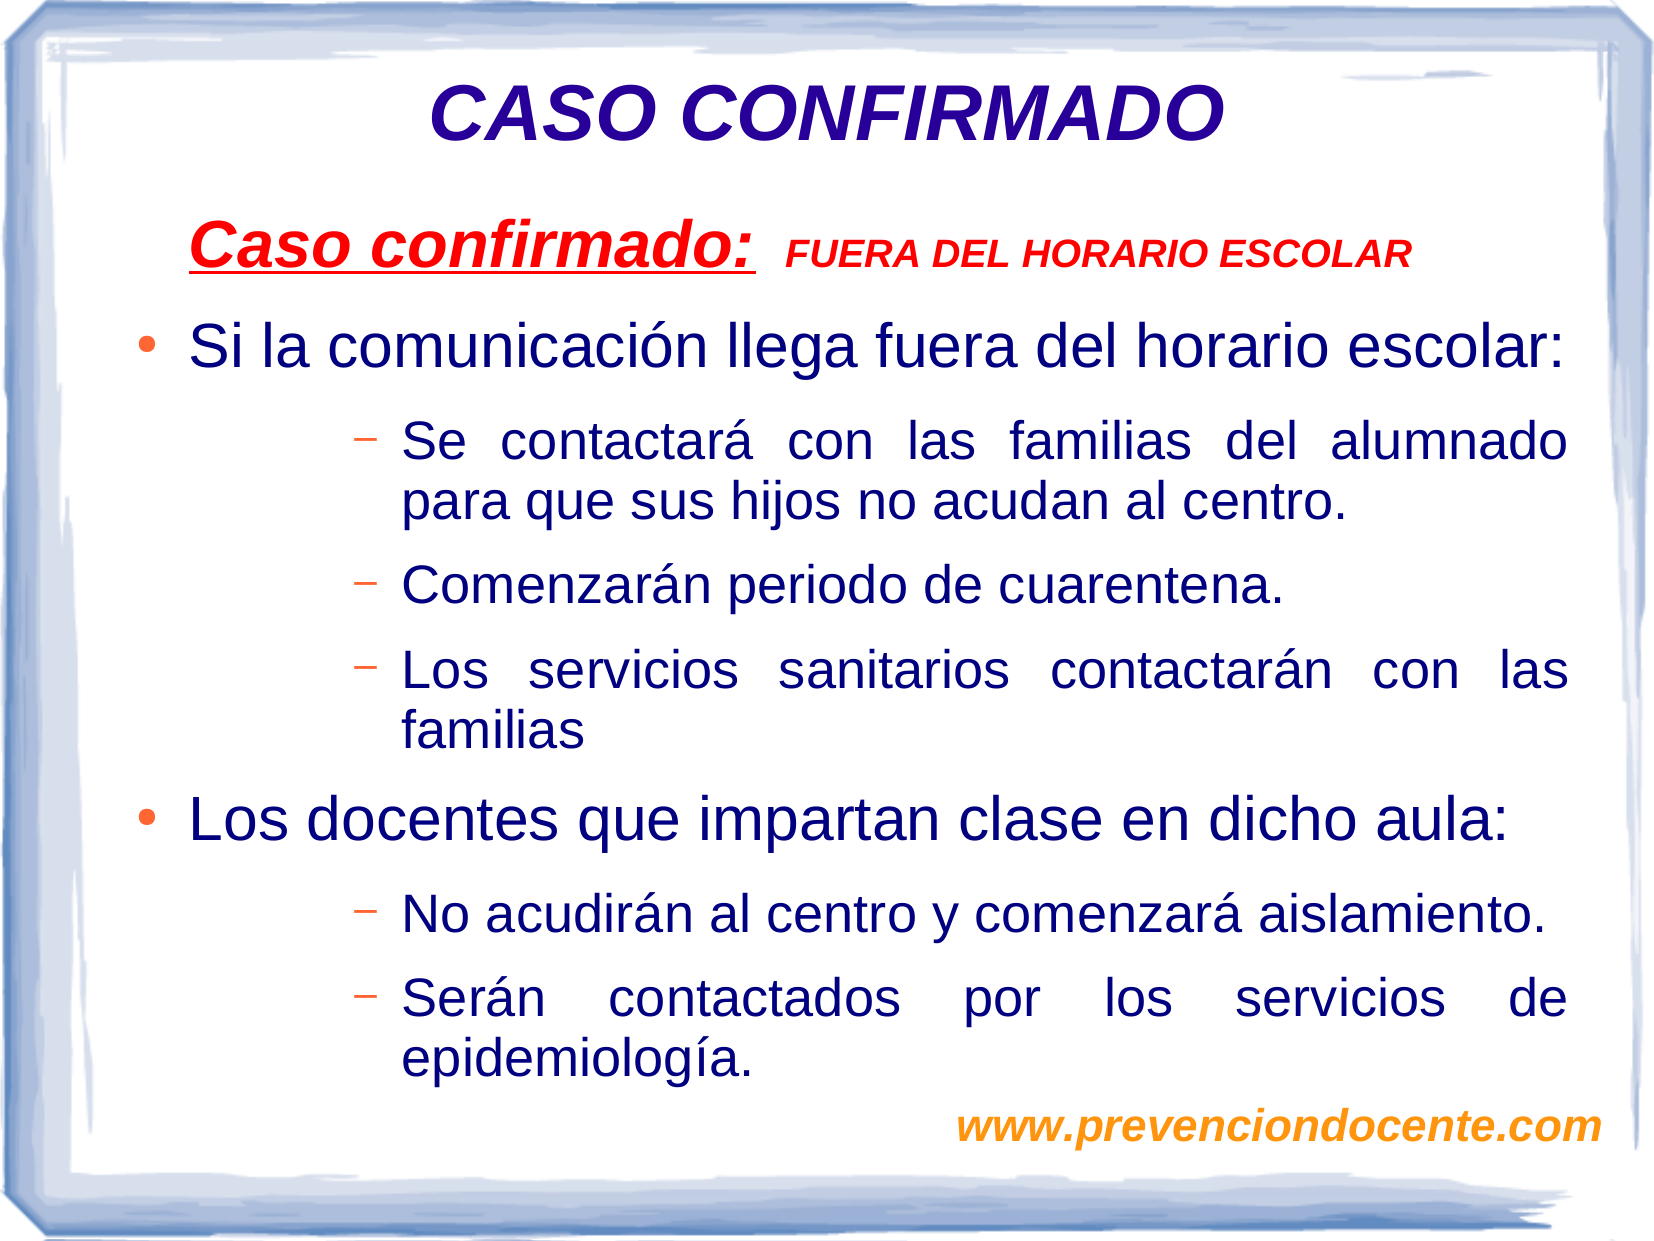

# CASO CONFIRMADO
Caso confirmado: FUERA DEL HORARIO ESCOLAR
Si la comunicación llega fuera del horario escolar:
Se contactará con las familias del alumnado para que sus hijos no acudan al centro.
Comenzarán periodo de cuarentena.
Los servicios sanitarios contactarán con las familias
Los docentes que impartan clase en dicho aula:
No acudirán al centro y comenzará aislamiento.
Serán contactados por los servicios de epidemiología.
www.prevenciondocente.com